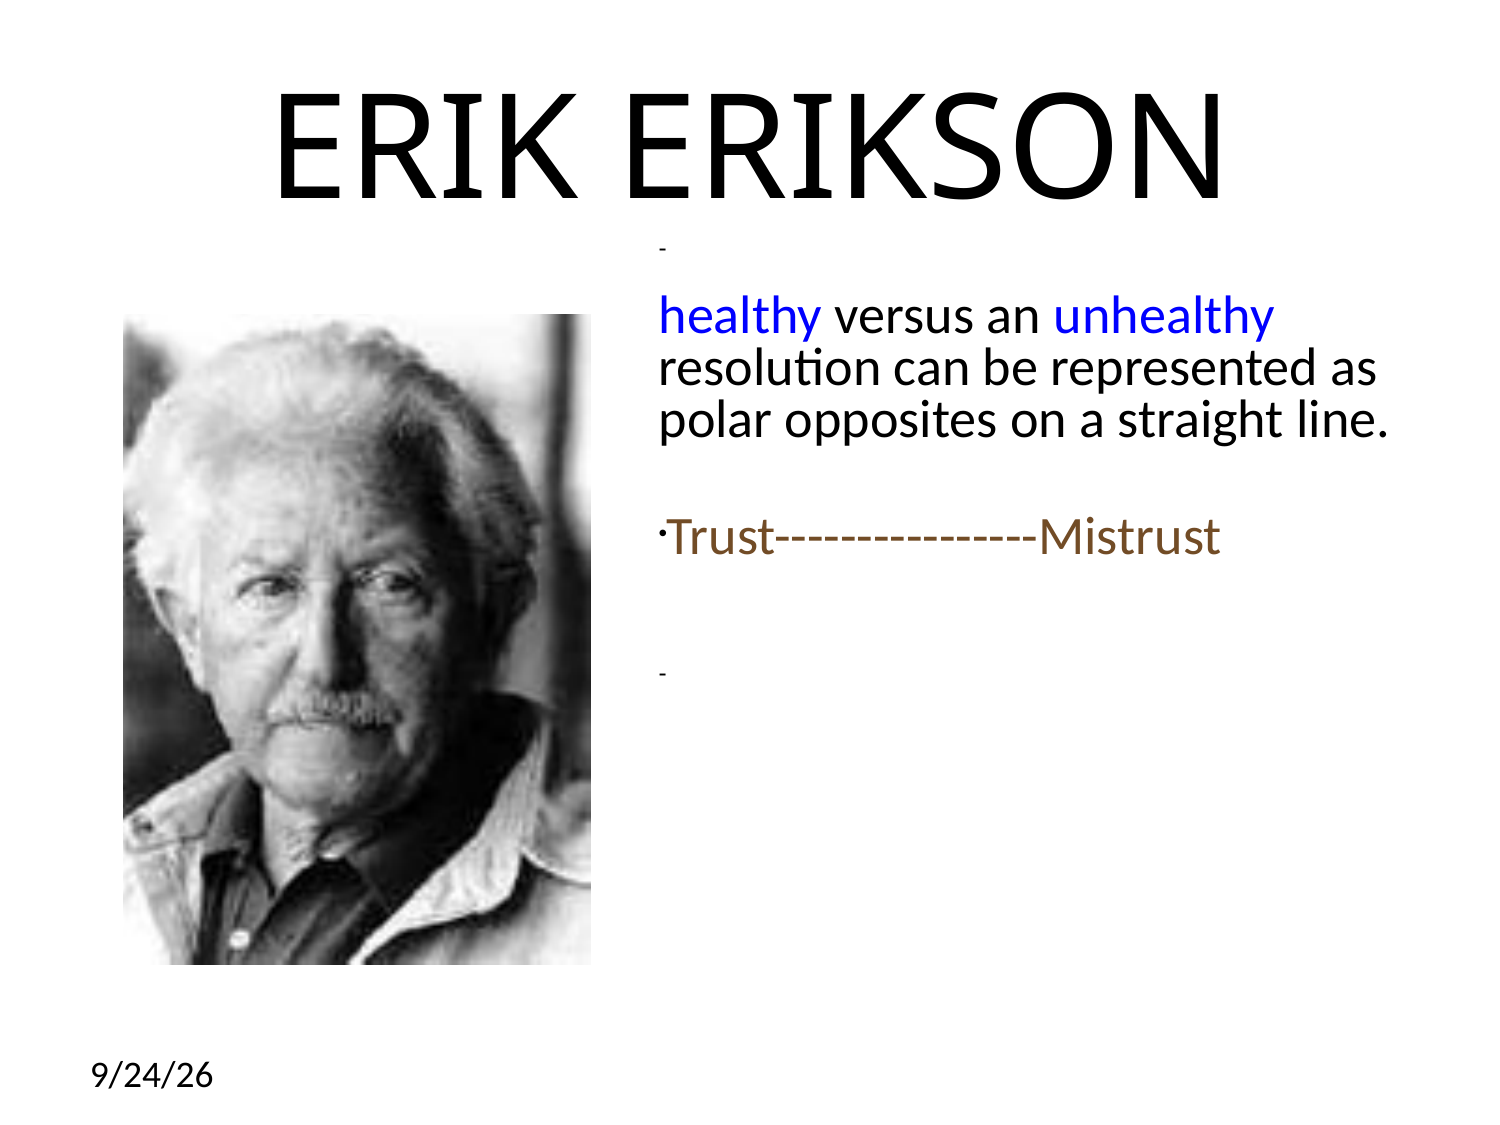

# ERIK ERIKSON
healthy versus an unhealthy resolution can be represented as polar opposites on a straight line.
Trust----------------Mistrust